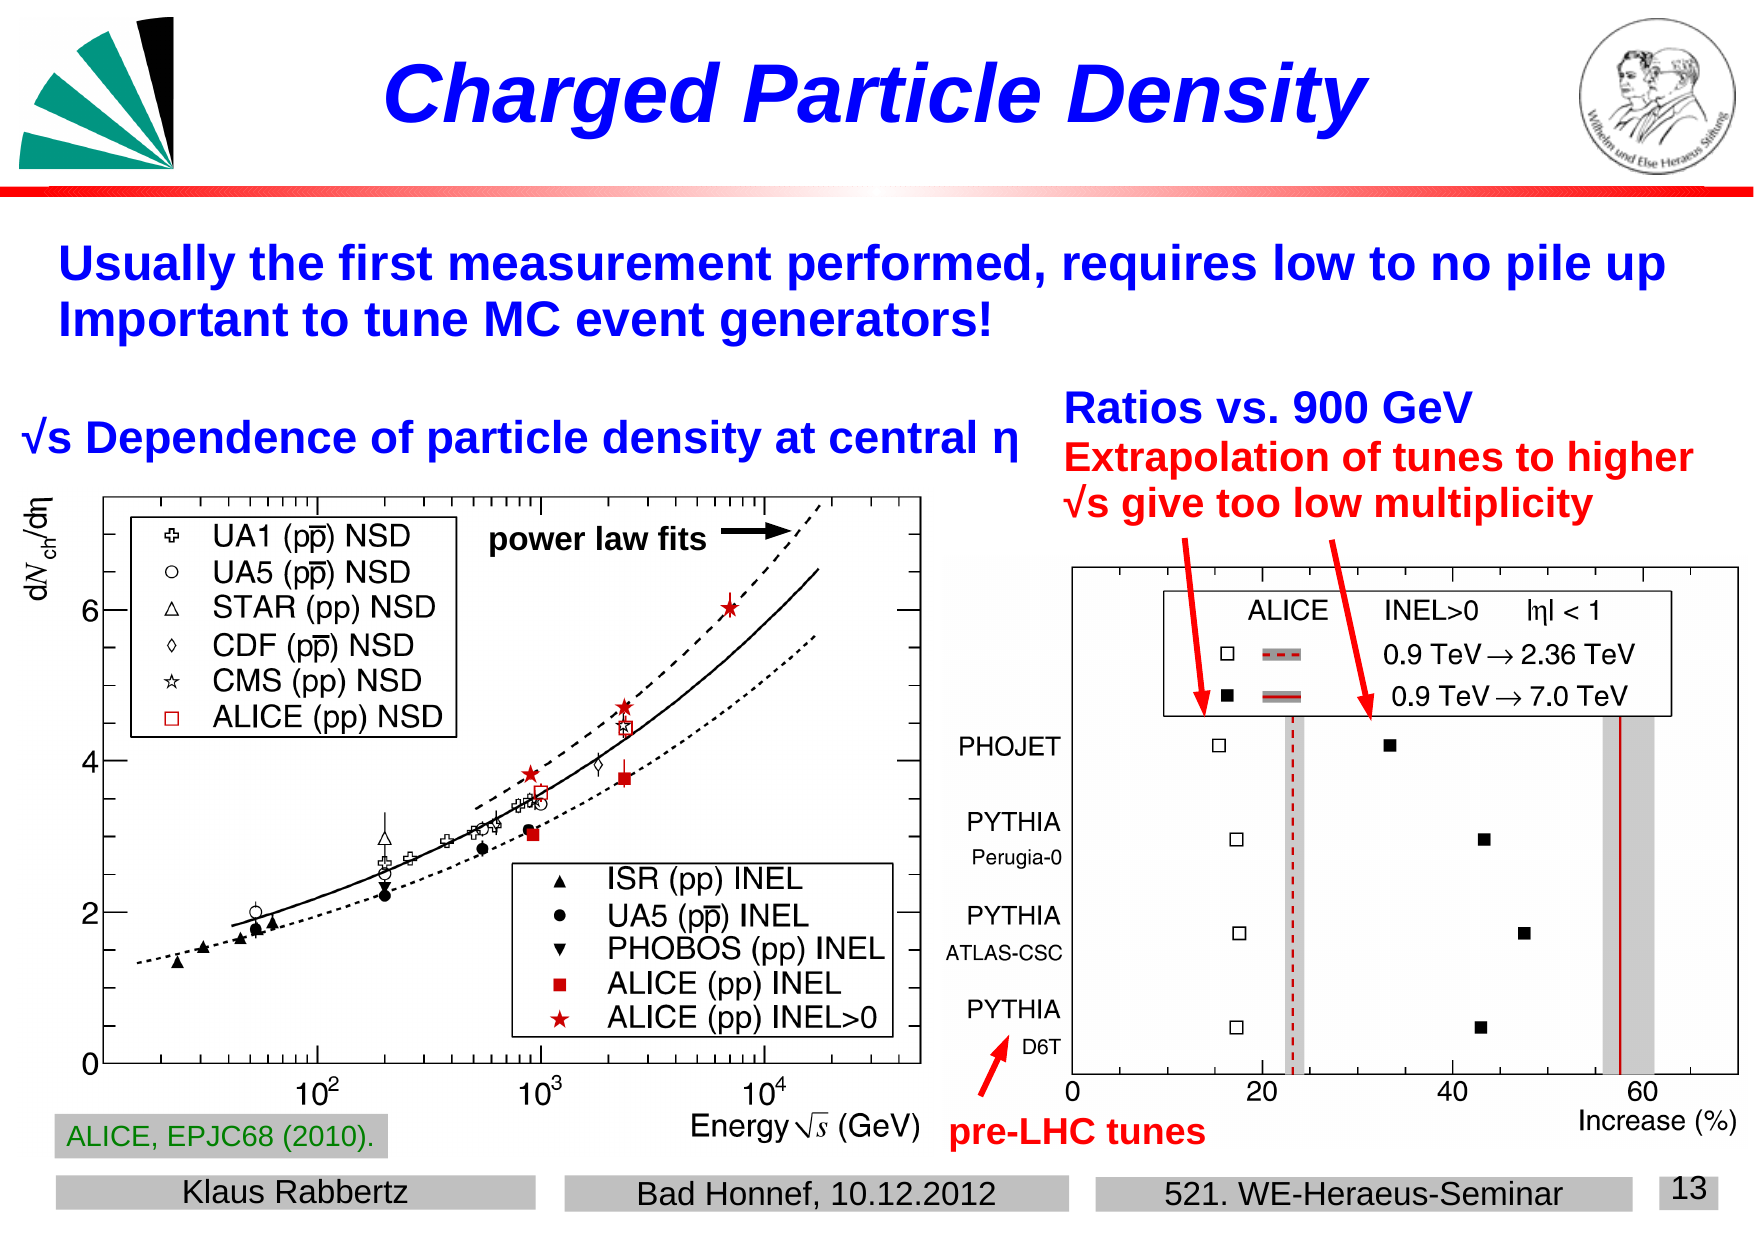

# Charged Particle Density
Usually the first measurement performed, requires low to no pile up
Important to tune MC event generators!
Ratios vs. 900 GeV
Extrapolation of tunes to higher
√s give too low multiplicity
√s Dependence of particle density at central η
power law fits
pre-LHC tunes
ALICE, EPJC68 (2010).